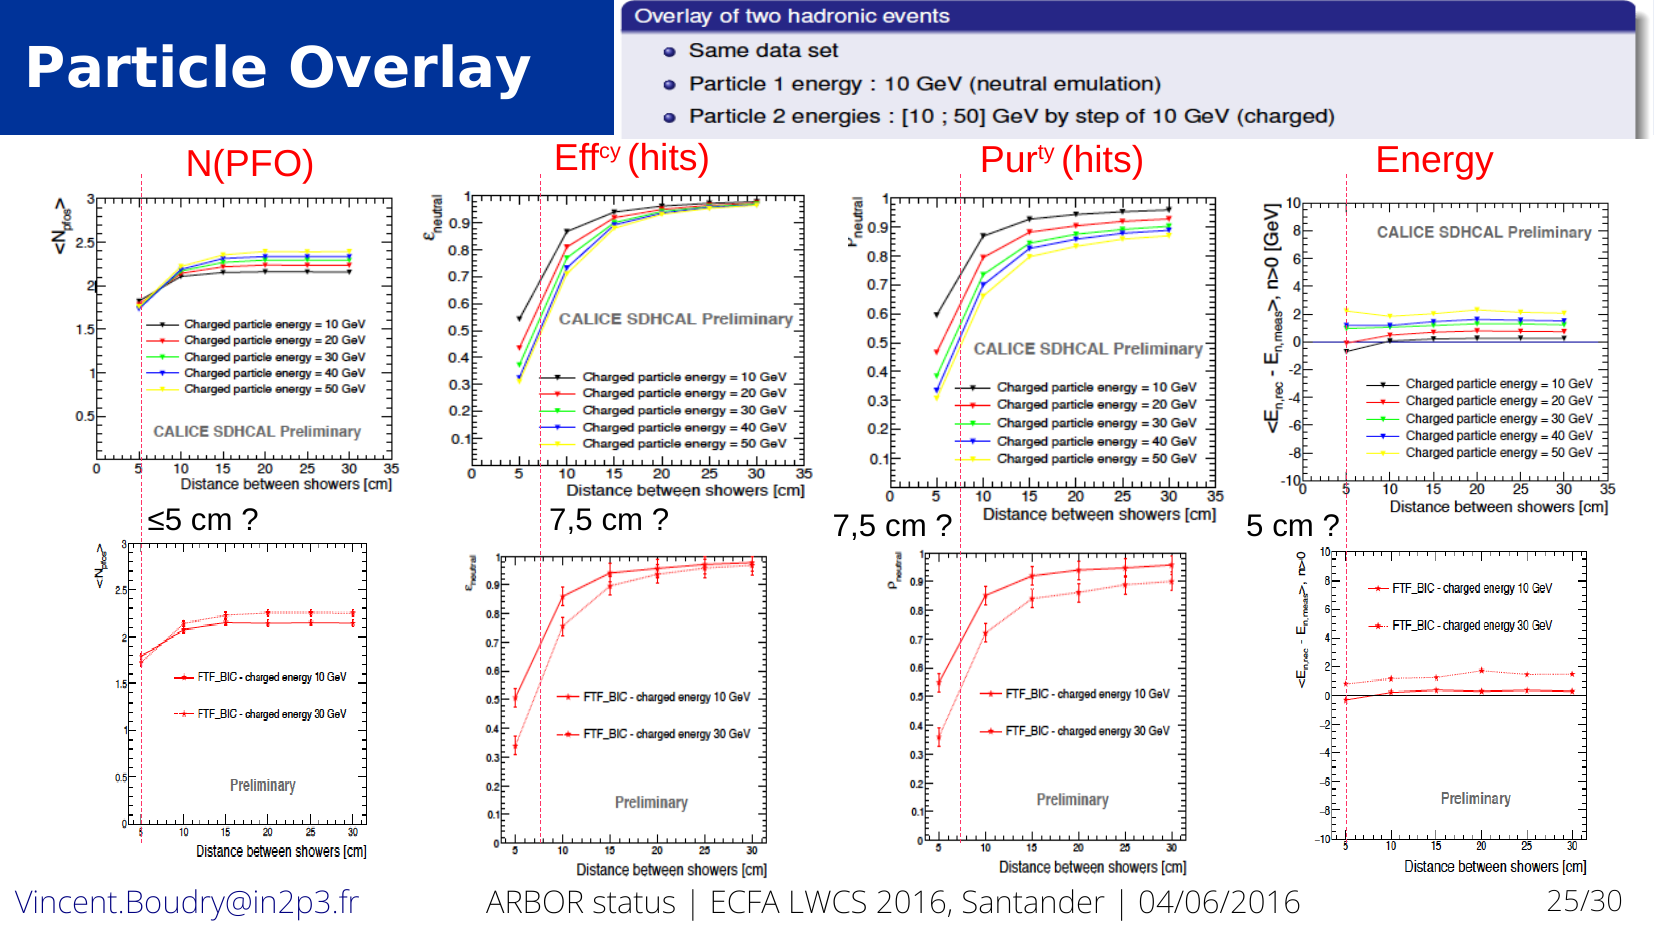

# Particle Overlay
Effcy (hits)
Purty (hits)
Energy
N(PFO)
≤5 cm ?
7,5 cm ?
7,5 cm ?
5 cm ?
ARBOR status | ECFA LWCS 2016, Santander | 04/06/2016
25